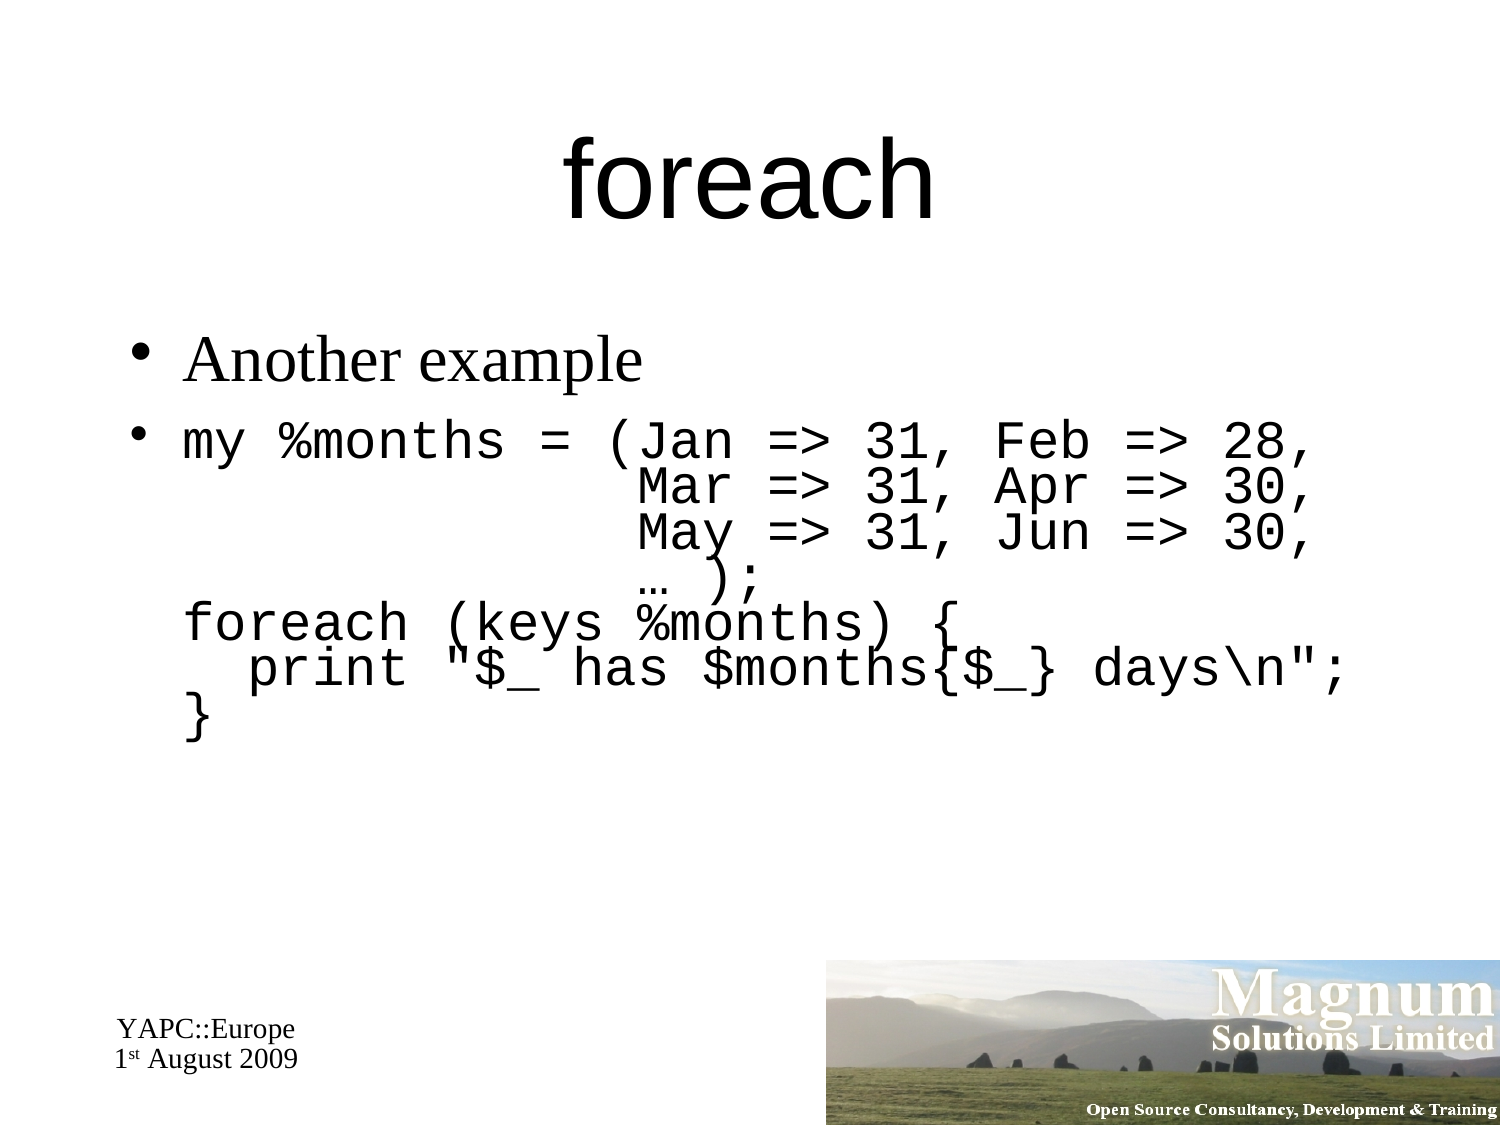

# foreach
Another example
my %months = (Jan => 31, Feb => 28,
 Mar => 31, Apr => 30,
 May => 31, Jun => 30,
 … );
foreach (keys %months) {
 print "$_ has $months{$_} days\n";
}
91